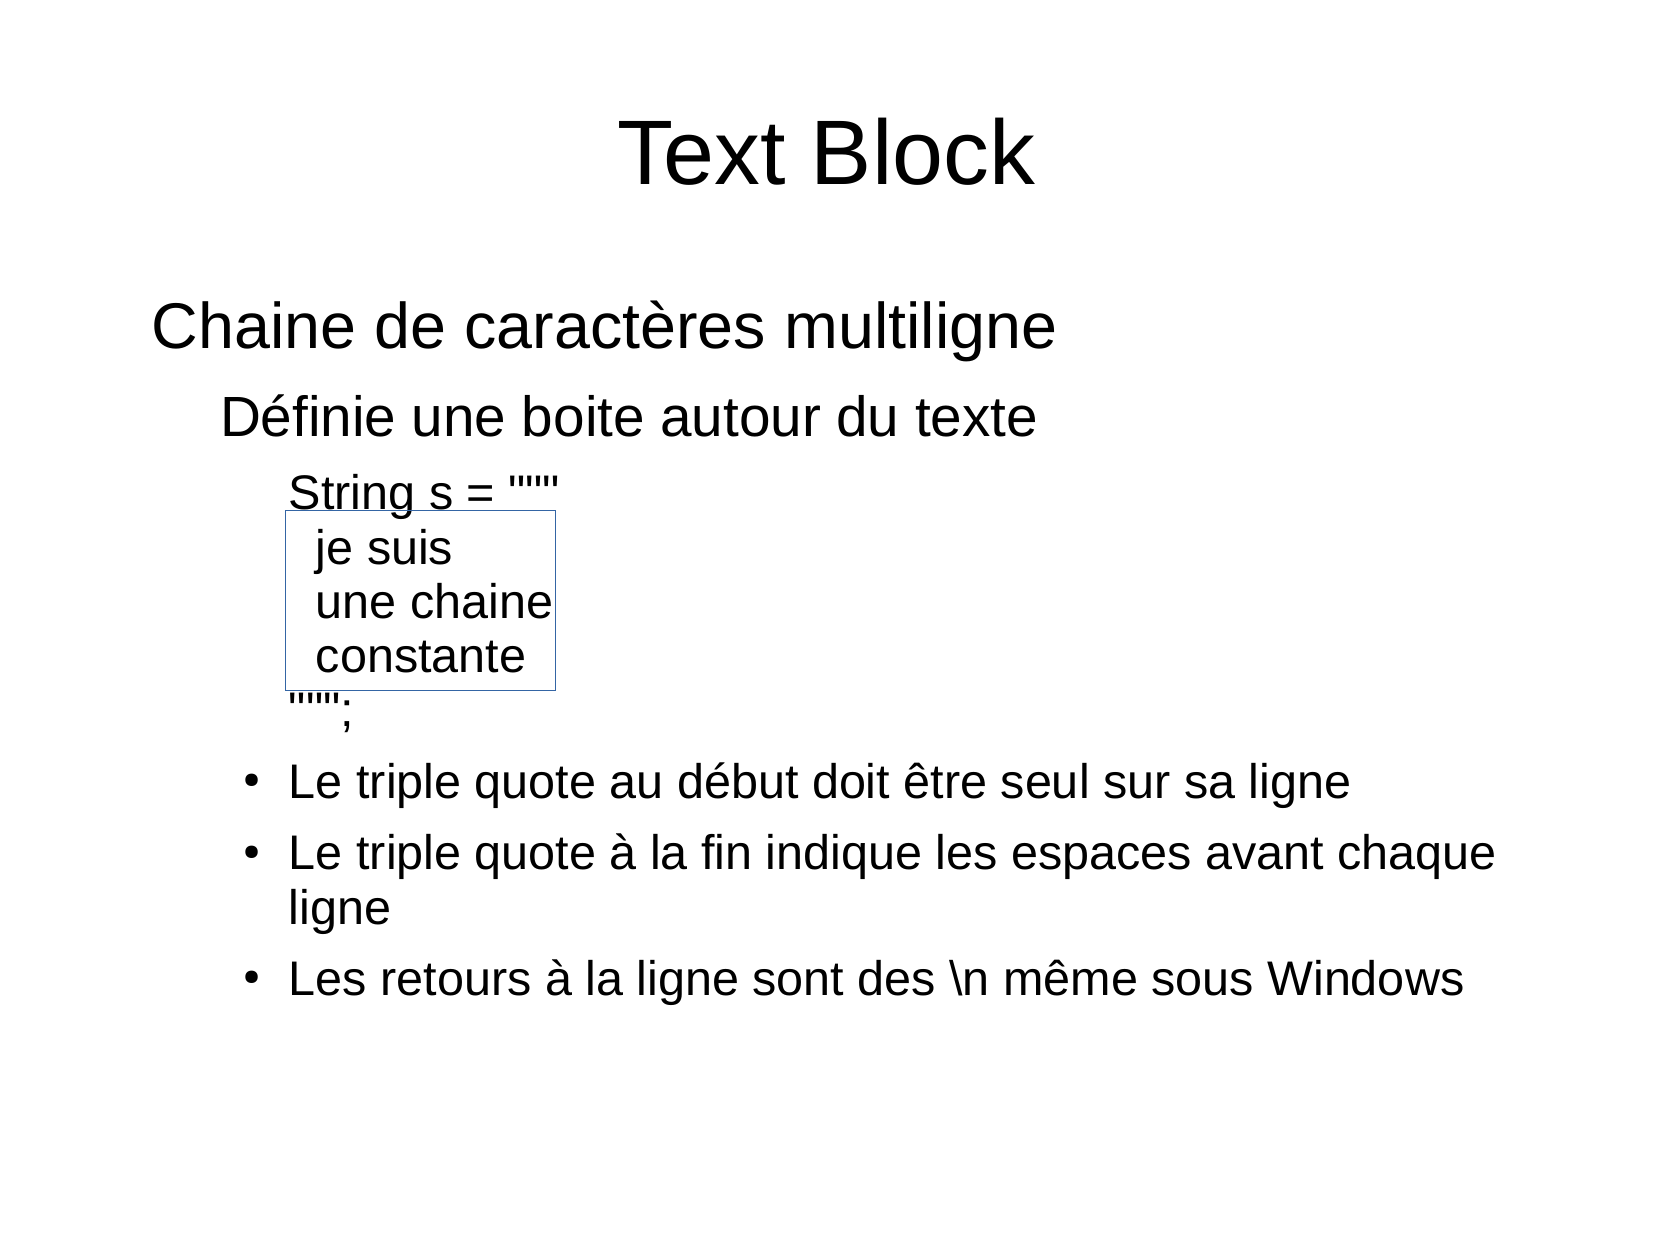

# Text Block
Chaine de caractères multiligne
Définie une boite autour du texte
String s = """
 je suis
 une chaine
 constante
""";
Le triple quote au début doit être seul sur sa ligne
Le triple quote à la fin indique les espaces avant chaque ligne
Les retours à la ligne sont des \n même sous Windows